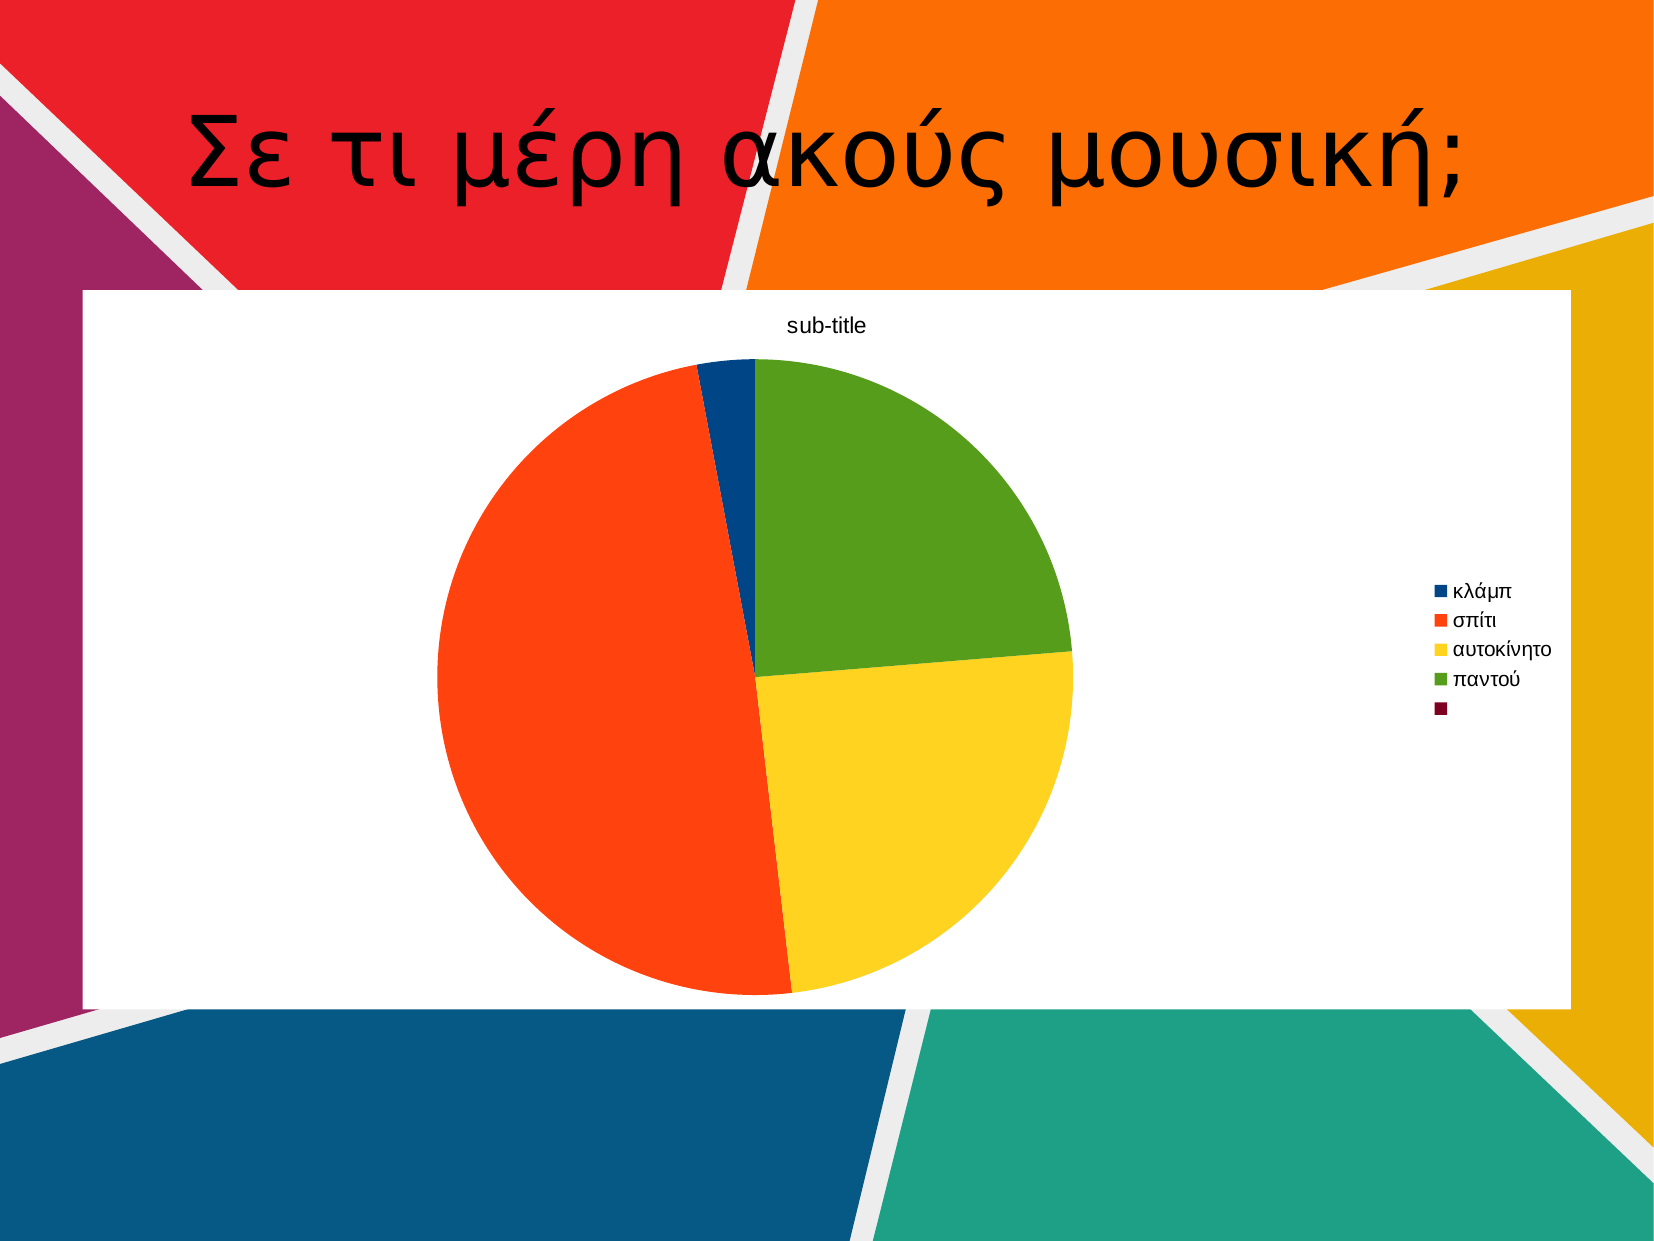

# Σε τι μέρη ακούς μουσική;
### Chart: sub-title
| Category | |
|---|---|
| κλάμπ | 4.0 |
| σπίτι | 66.0 |
| αυτοκίνητο | 33.0 |
| παντού | 32.0 |
| None | None |